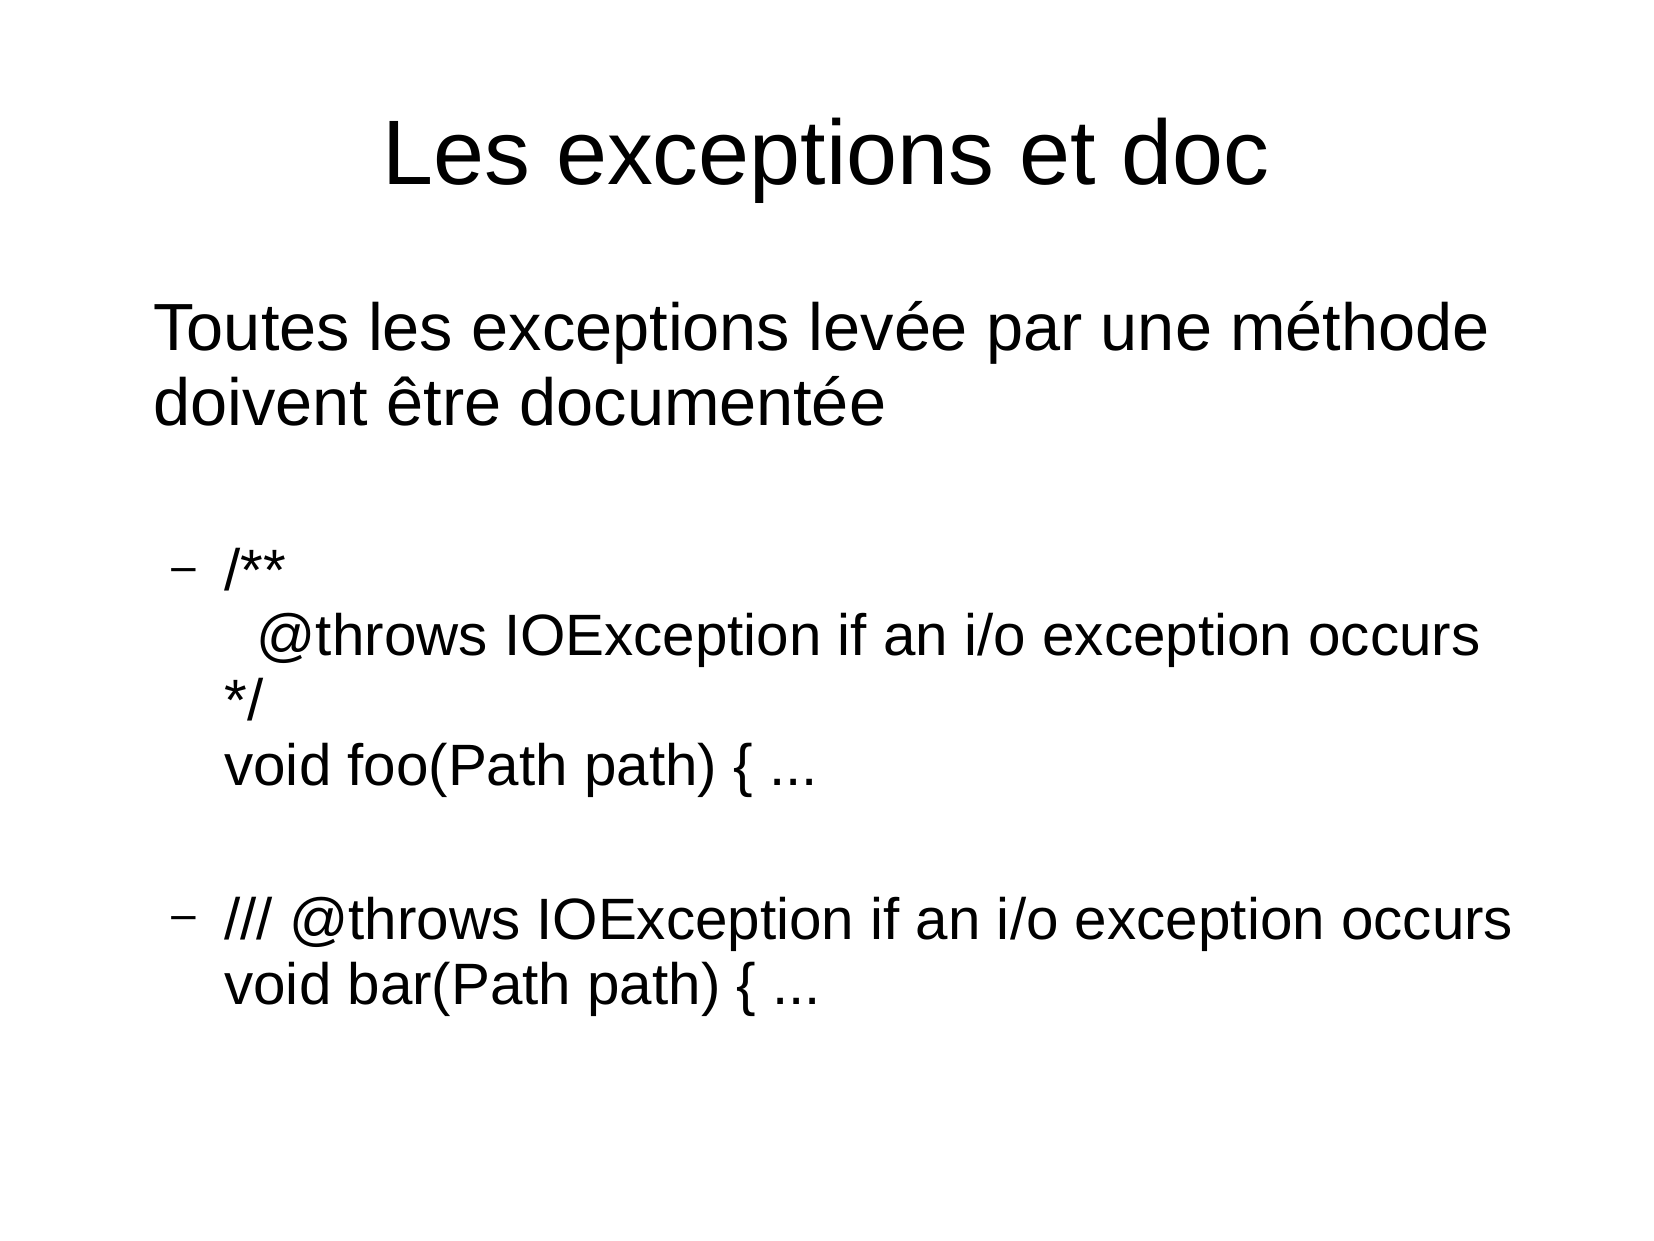

# Les exceptions et doc
Toutes les exceptions levée par une méthode doivent être documentée
/**
 @throws IOException if an i/o exception occurs
*/
void foo(Path path) { ...
/// @throws IOException if an i/o exception occurs
void bar(Path path) { ...